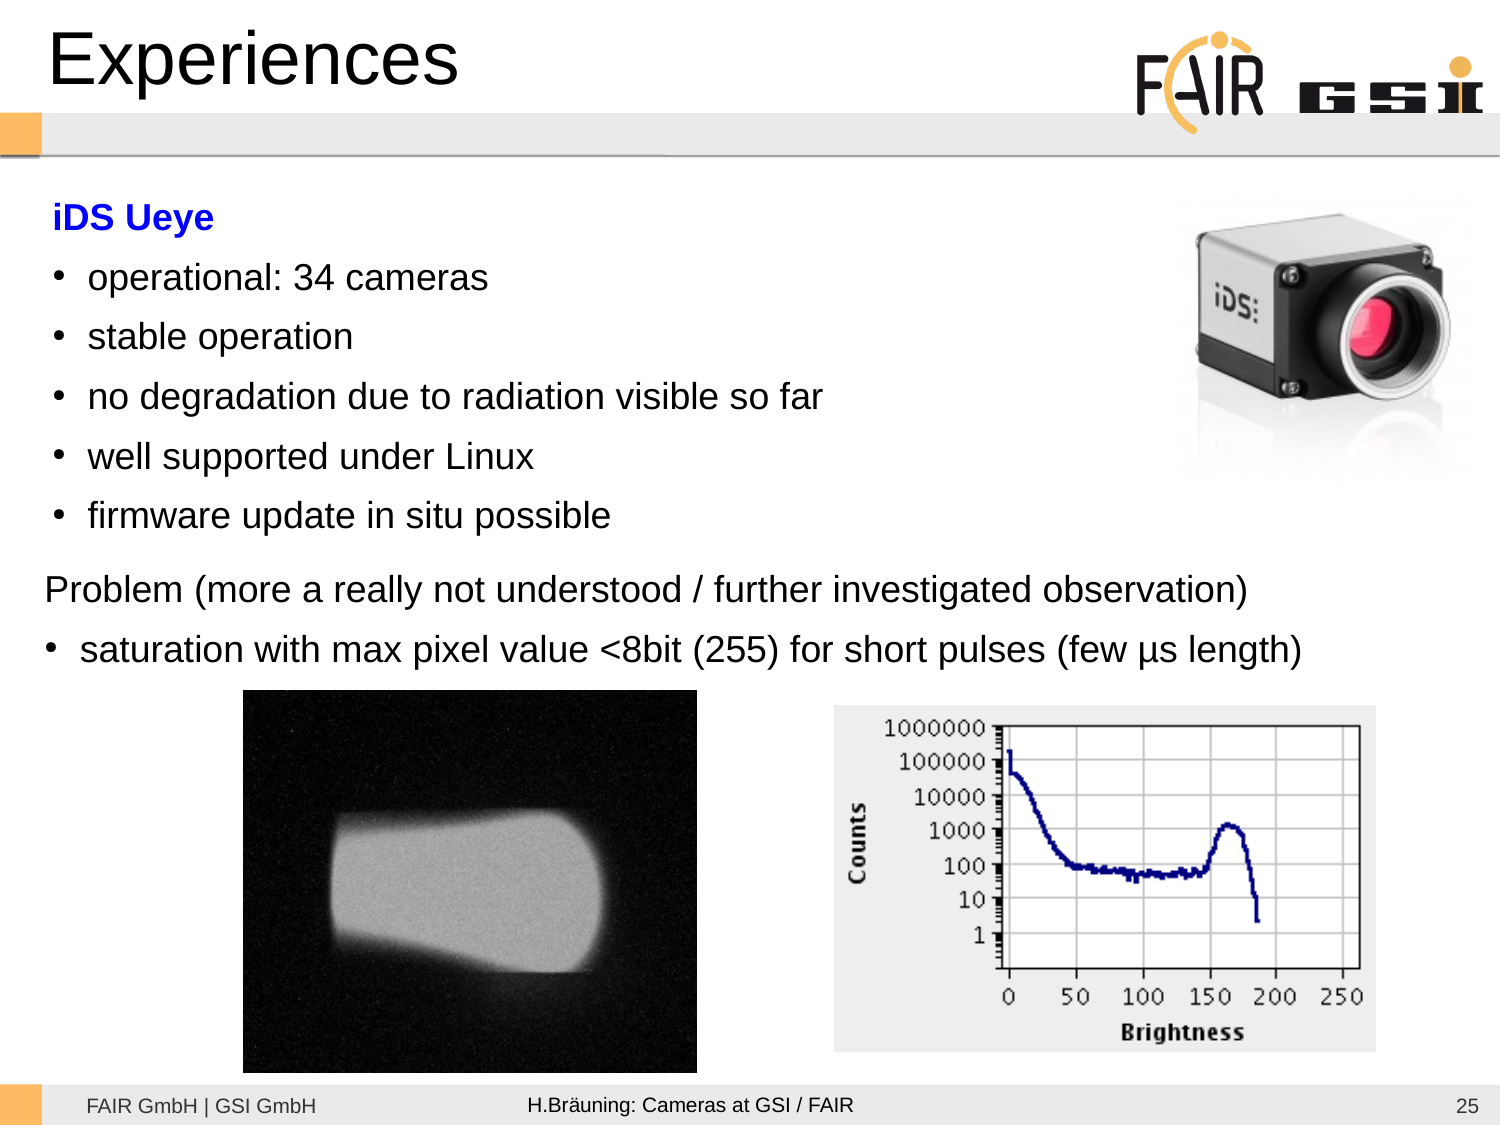

# Experiences
iDS Ueye
operational: 34 cameras
stable operation
no degradation due to radiation visible so far
well supported under Linux
firmware update in situ possible
Problem (more a really not understood / further investigated observation)
saturation with max pixel value <8bit (255) for short pulses (few µs length)
25
Harald Bräuning / GSI